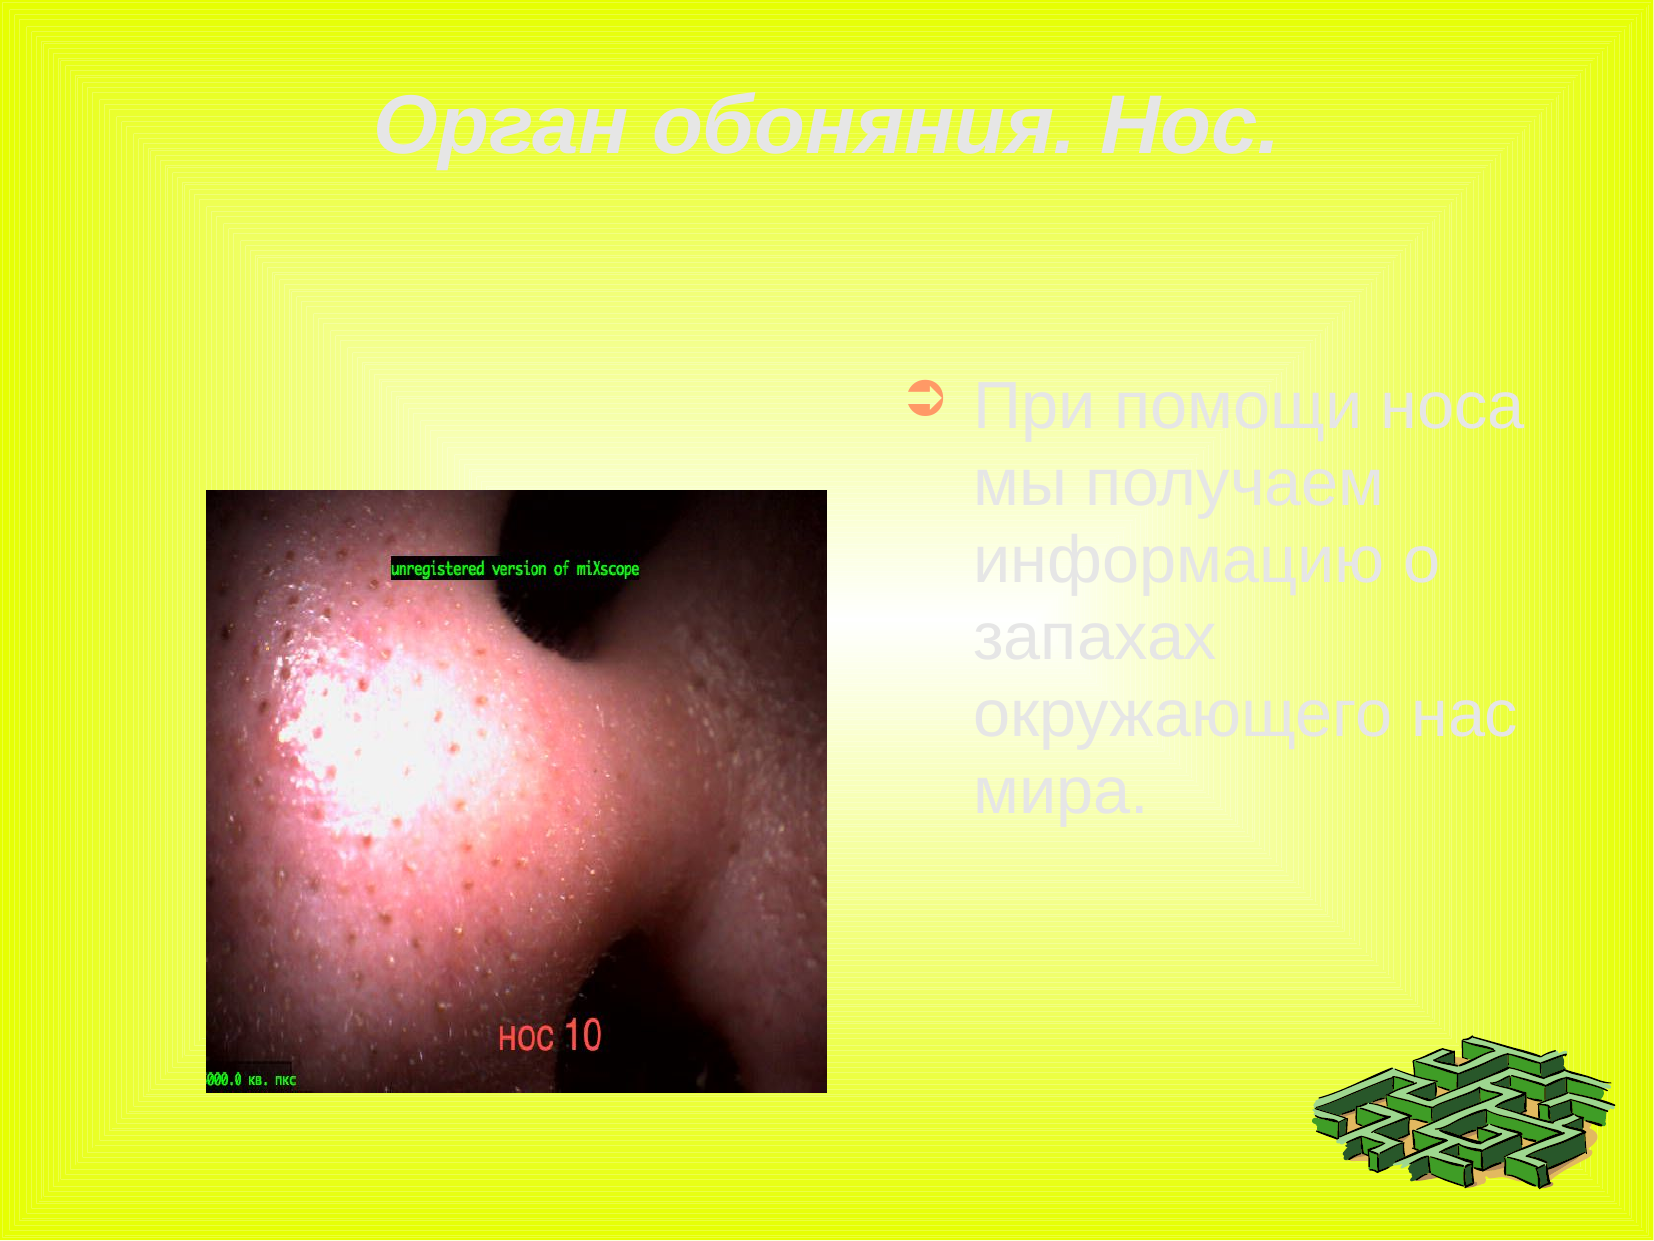

# Орган обоняния. Нос.
При помощи носа мы получаем информацию о запахах окружающего нас мира.